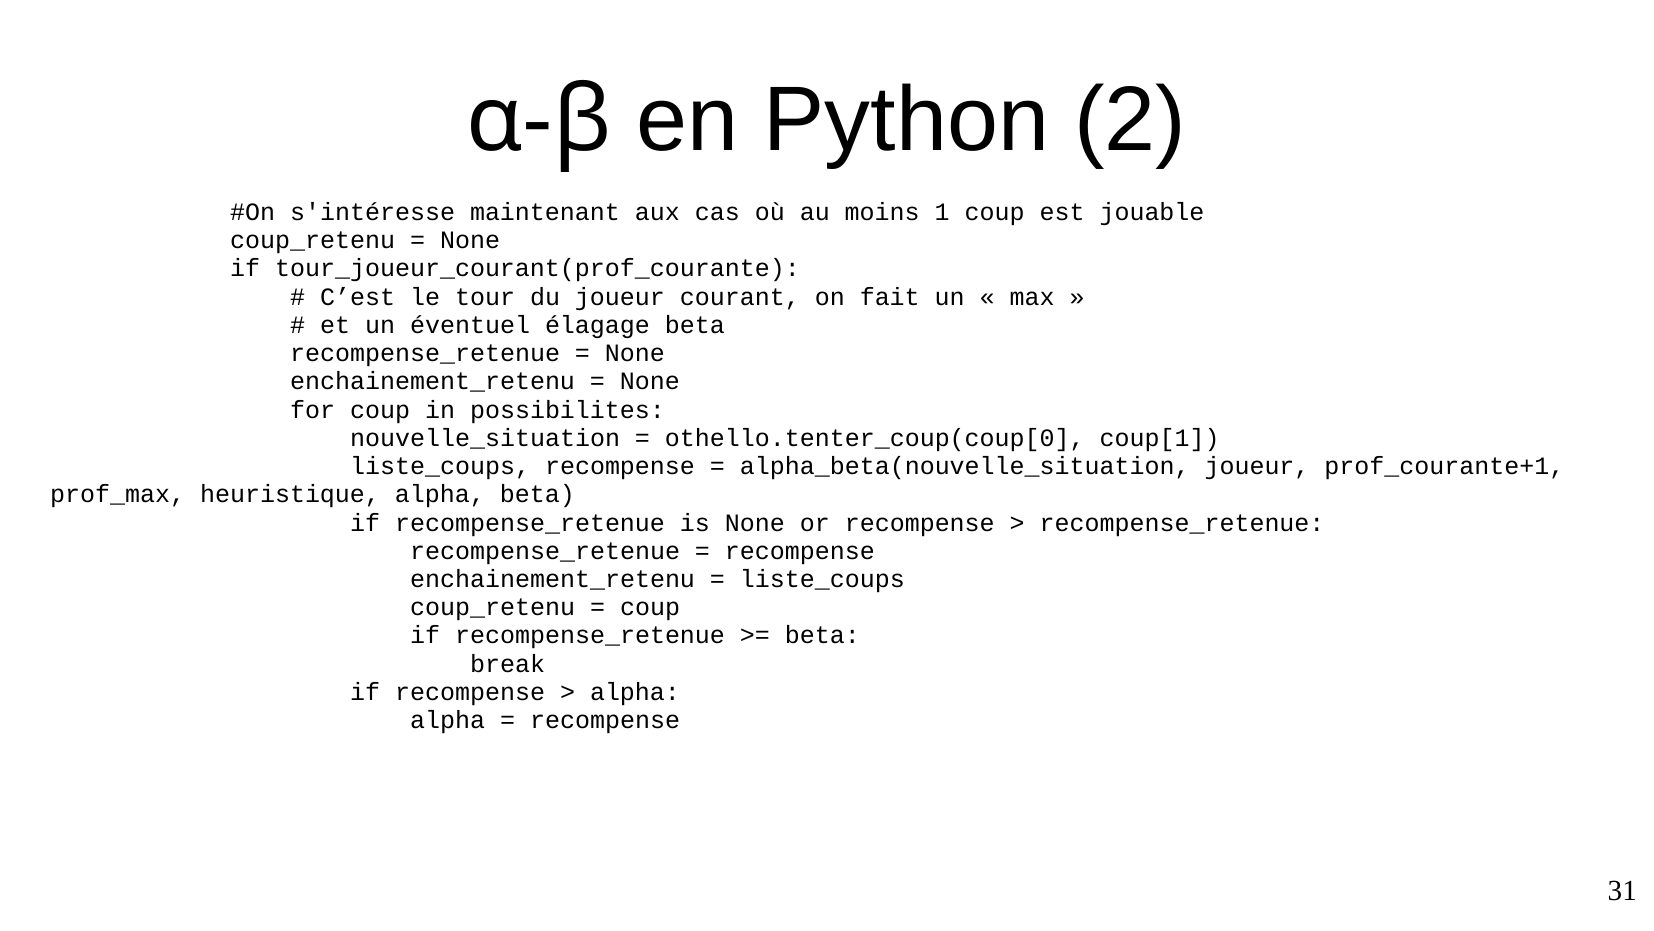

# α-β en Python (2)
 #On s'intéresse maintenant aux cas où au moins 1 coup est jouable
 coup_retenu = None
 if tour_joueur_courant(prof_courante):
 # C’est le tour du joueur courant, on fait un « max »
 # et un éventuel élagage beta
 recompense_retenue = None
 enchainement_retenu = None
 for coup in possibilites:
 nouvelle_situation = othello.tenter_coup(coup[0], coup[1])
 liste_coups, recompense = alpha_beta(nouvelle_situation, joueur, prof_courante+1, prof_max, heuristique, alpha, beta)
 if recompense_retenue is None or recompense > recompense_retenue:
 recompense_retenue = recompense
 enchainement_retenu = liste_coups
 coup_retenu = coup
 if recompense_retenue >= beta:
 break
 if recompense > alpha:
 alpha = recompense
31